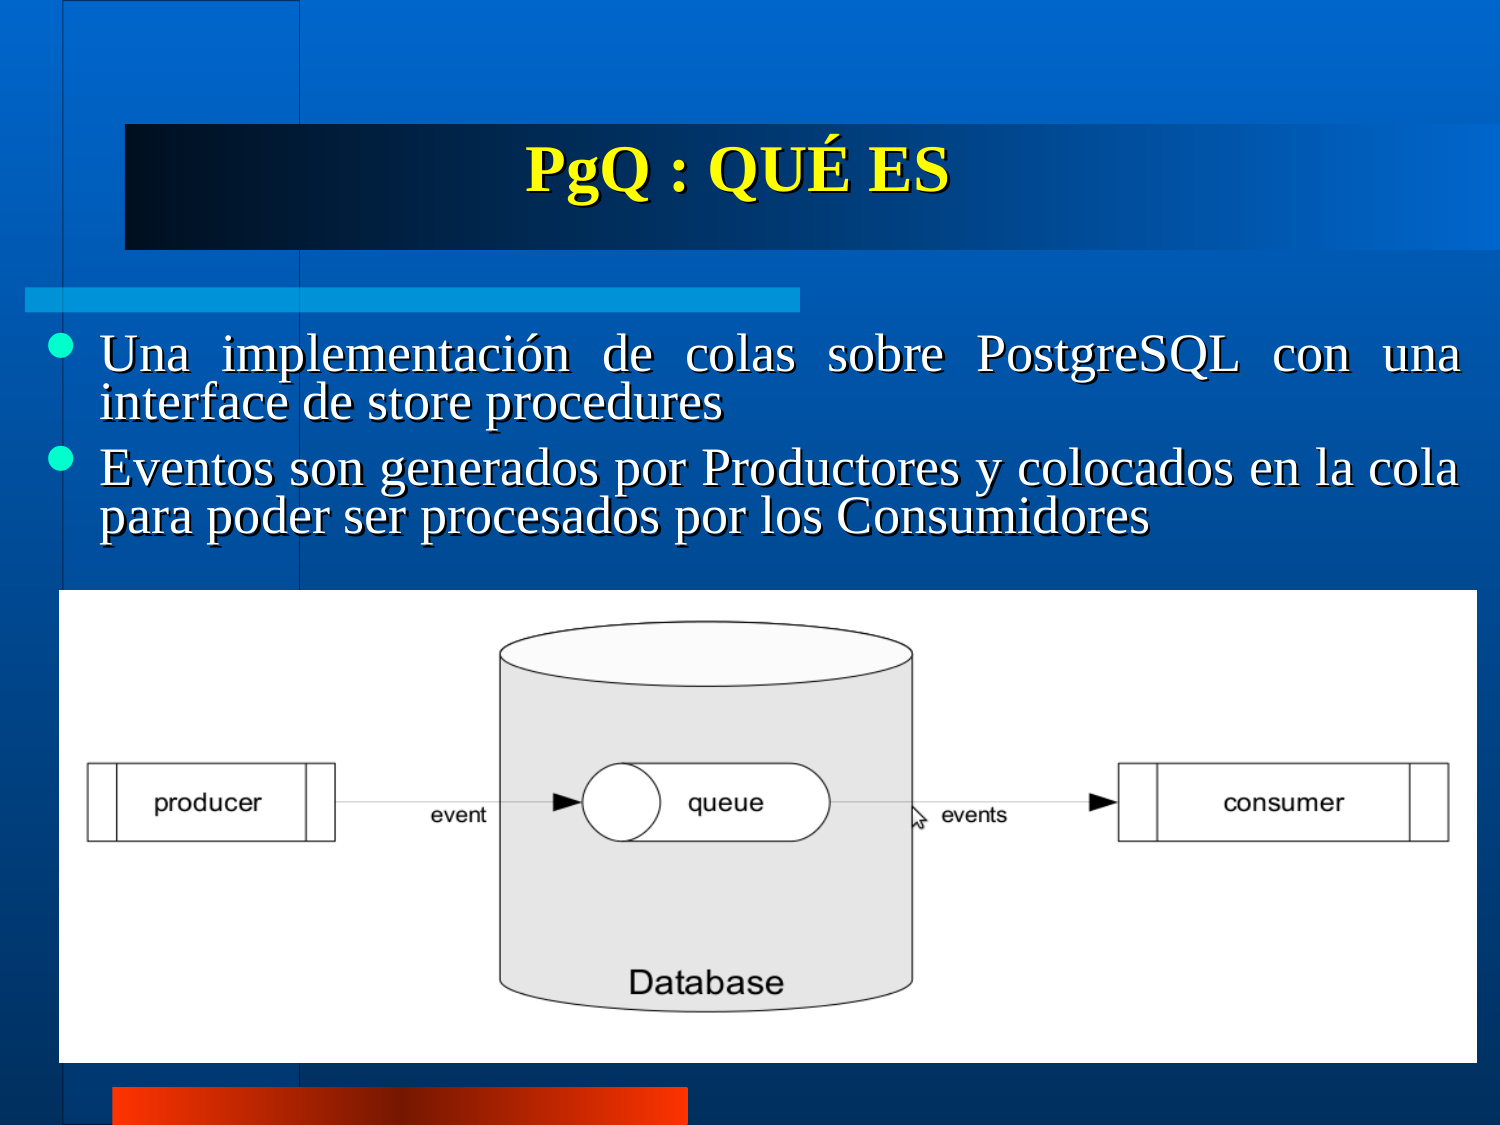

# PgQ : QUÉ ES
Una implementación de colas sobre PostgreSQL con una interface de store procedures
Eventos son generados por Productores y colocados en la cola para poder ser procesados por los Consumidores